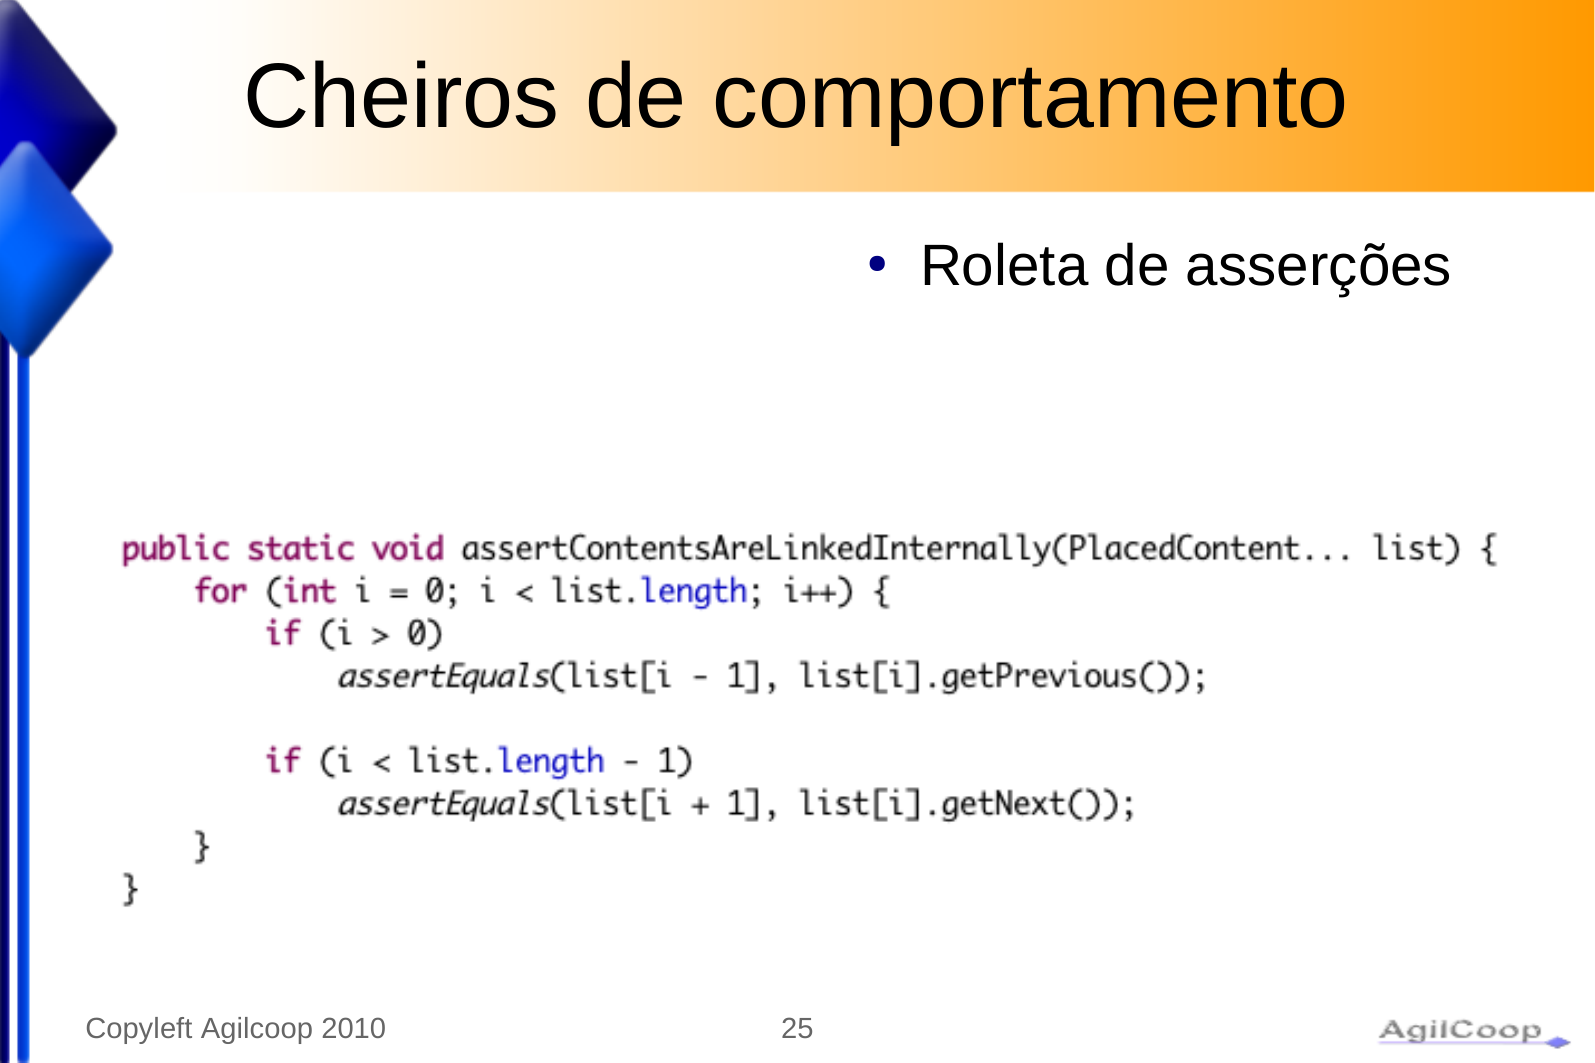

# Cheiros de comportamento
Roleta de asserções
Copyleft Agilcoop 2010
25